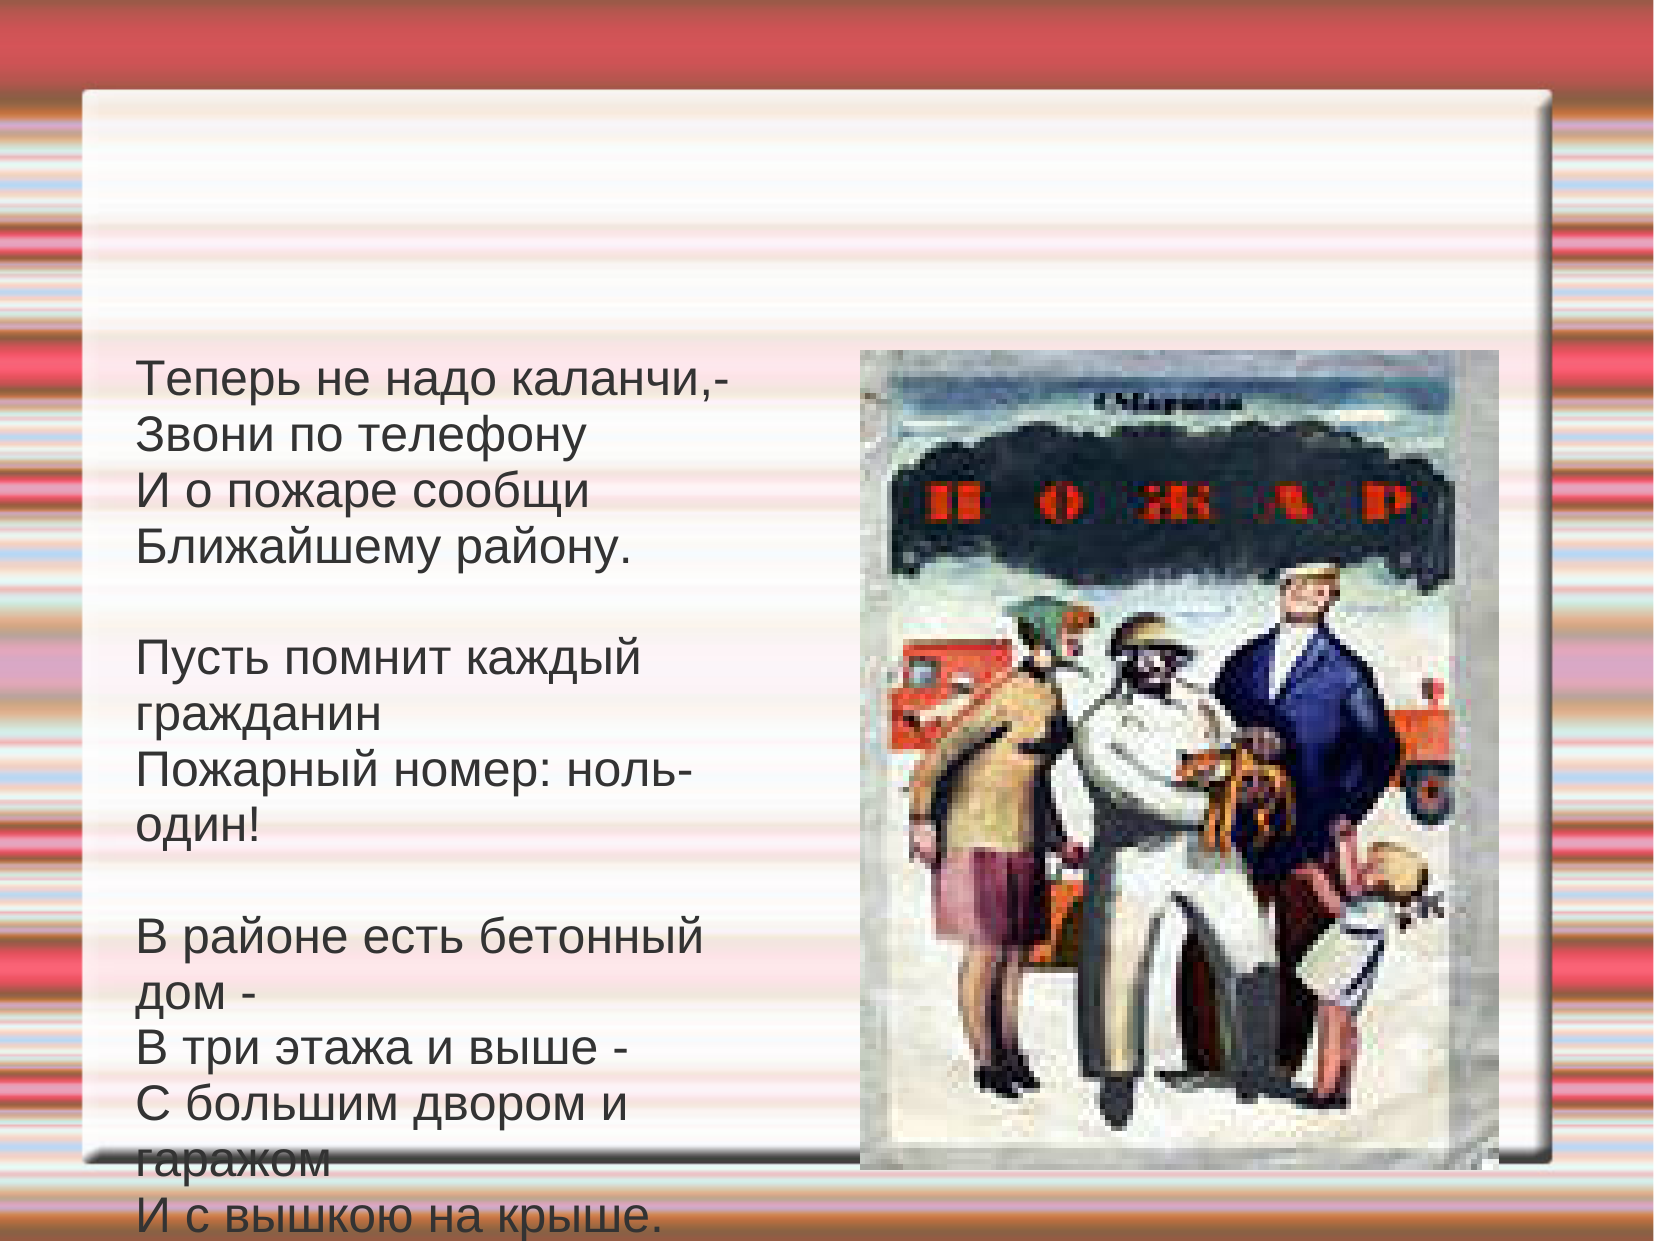

# Теперь не надо каланчи,-
Звони по телефону
И о пожаре сообщи
Ближайшему району.
Пусть помнит каждый гражданин
Пожарный номер: ноль-один!
В районе есть бетонный дом -
В три этажа и выше -
С большим двором и гаражом
И с вышкою на крыше.